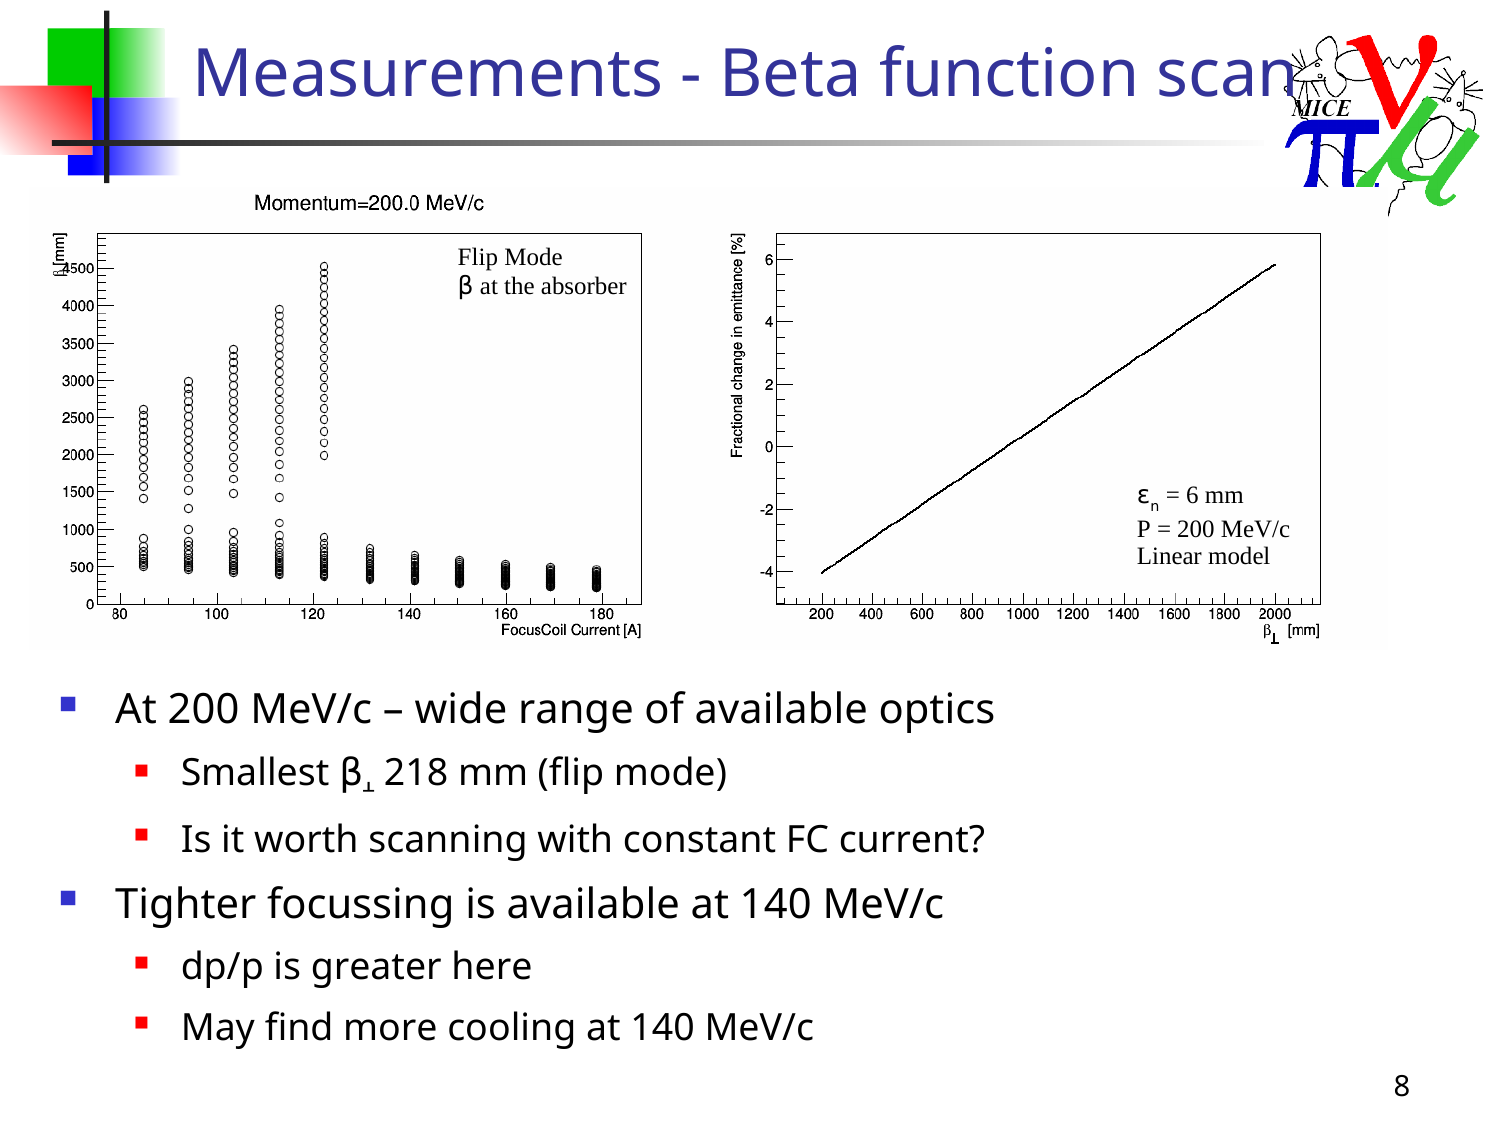

# Measurements - Beta function scan
Flip Mode
β at the absorber
εn = 6 mm
P = 200 MeV/c
Linear model
At 200 MeV/c – wide range of available optics
Smallest βᚆ 218 mm (flip mode)
Is it worth scanning with constant FC current?
Tighter focussing is available at 140 MeV/c
dp/p is greater here
May find more cooling at 140 MeV/c
8